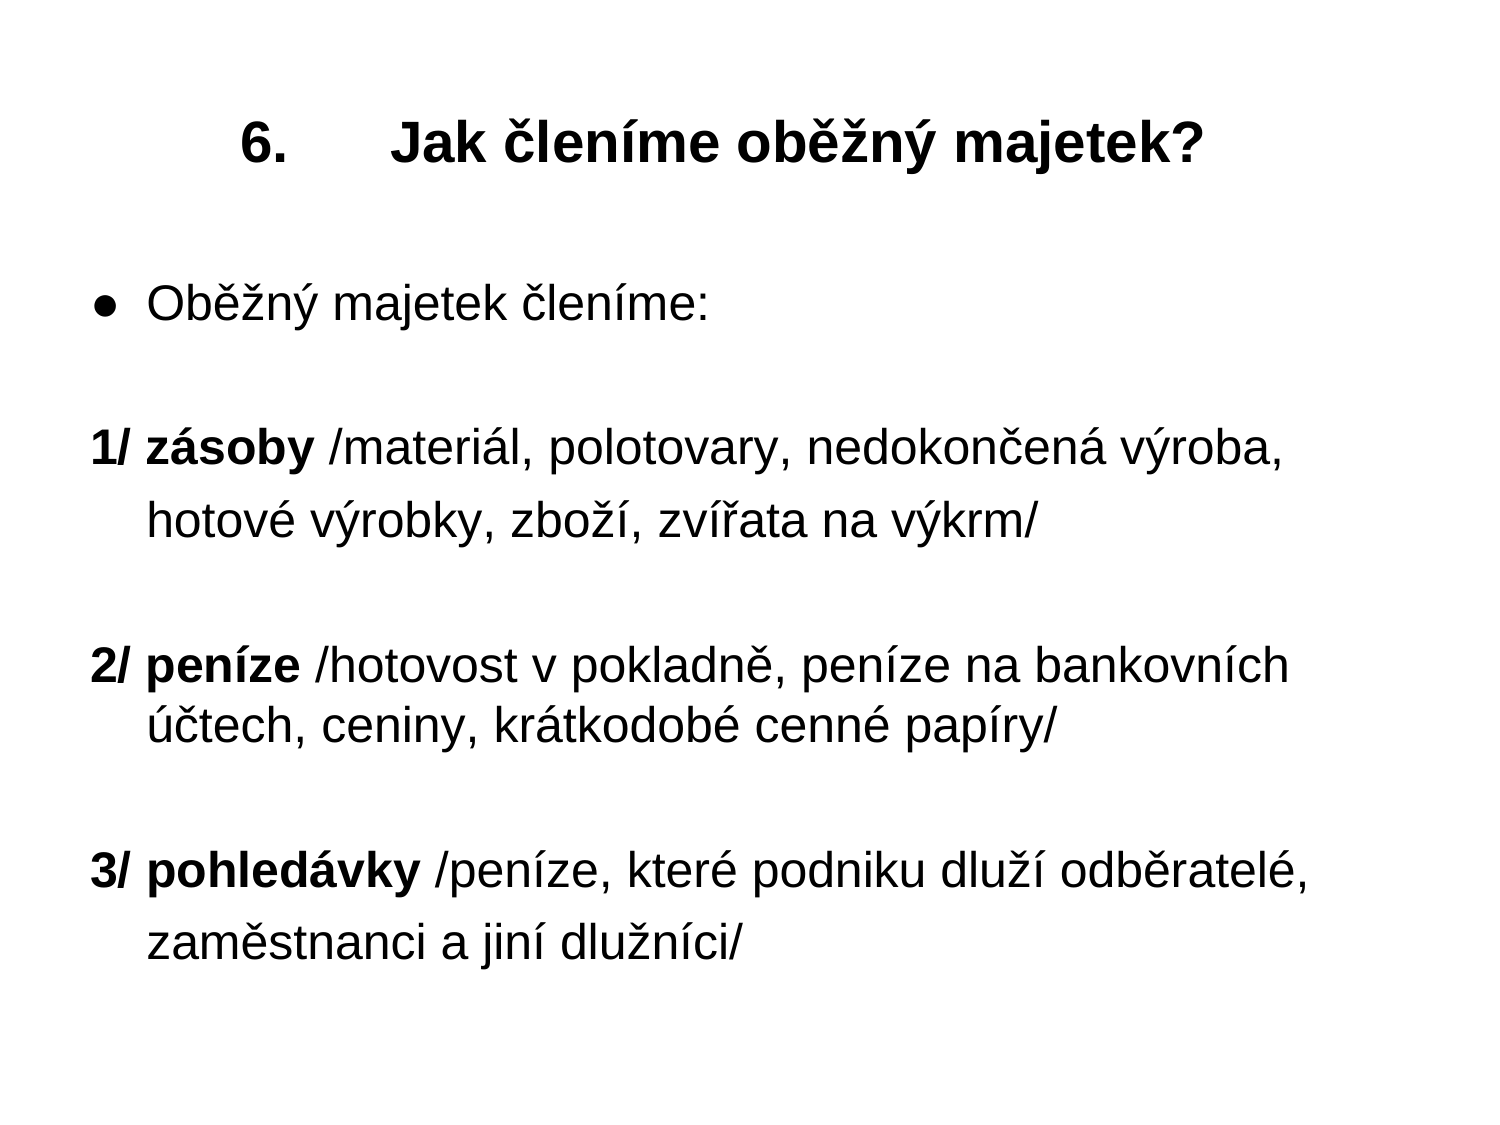

# 6.	Jak členíme oběžný majetek?
●	Oběžný majetek členíme:
1/ zásoby /materiál, polotovary, nedokončená výroba,
	hotové výrobky, zboží, zvířata na výkrm/
2/ peníze /hotovost v pokladně, peníze na bankovních účtech, ceniny, krátkodobé cenné papíry/
3/	pohledávky /peníze, které podniku dluží odběratelé,
	zaměstnanci a jiní dlužníci/